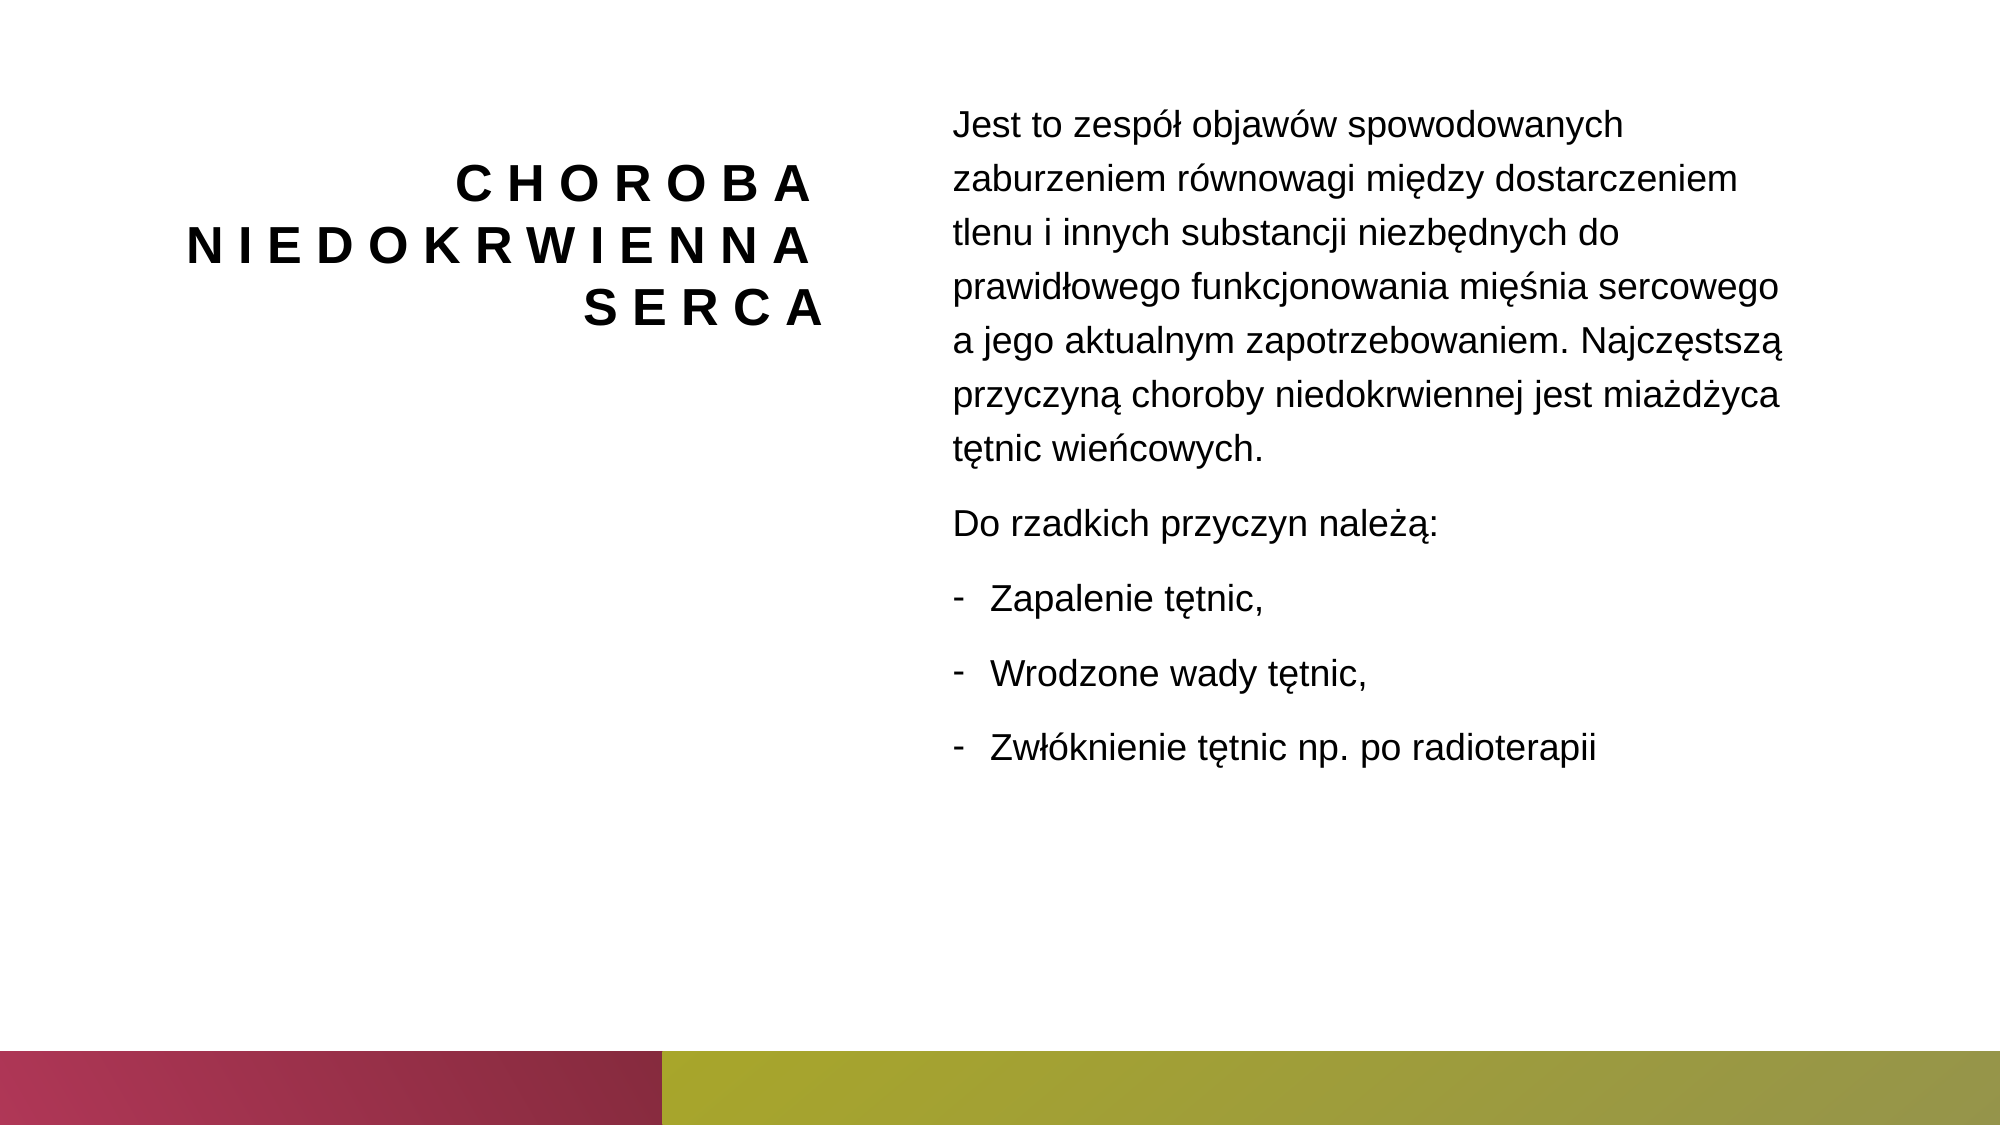

Jest to zespół objawów spowodowanych zaburzeniem równowagi między dostarczeniem tlenu i innych substancji niezbędnych do prawidłowego funkcjonowania mięśnia sercowego a jego aktualnym zapotrzebowaniem. Najczęstszą przyczyną choroby niedokrwiennej jest miażdżyca tętnic wieńcowych.
Do rzadkich przyczyn należą:
Zapalenie tętnic,
Wrodzone wady tętnic,
Zwłóknienie tętnic np. po radioterapii
# CHOROBA NIEDOKRWIENNA SERCA